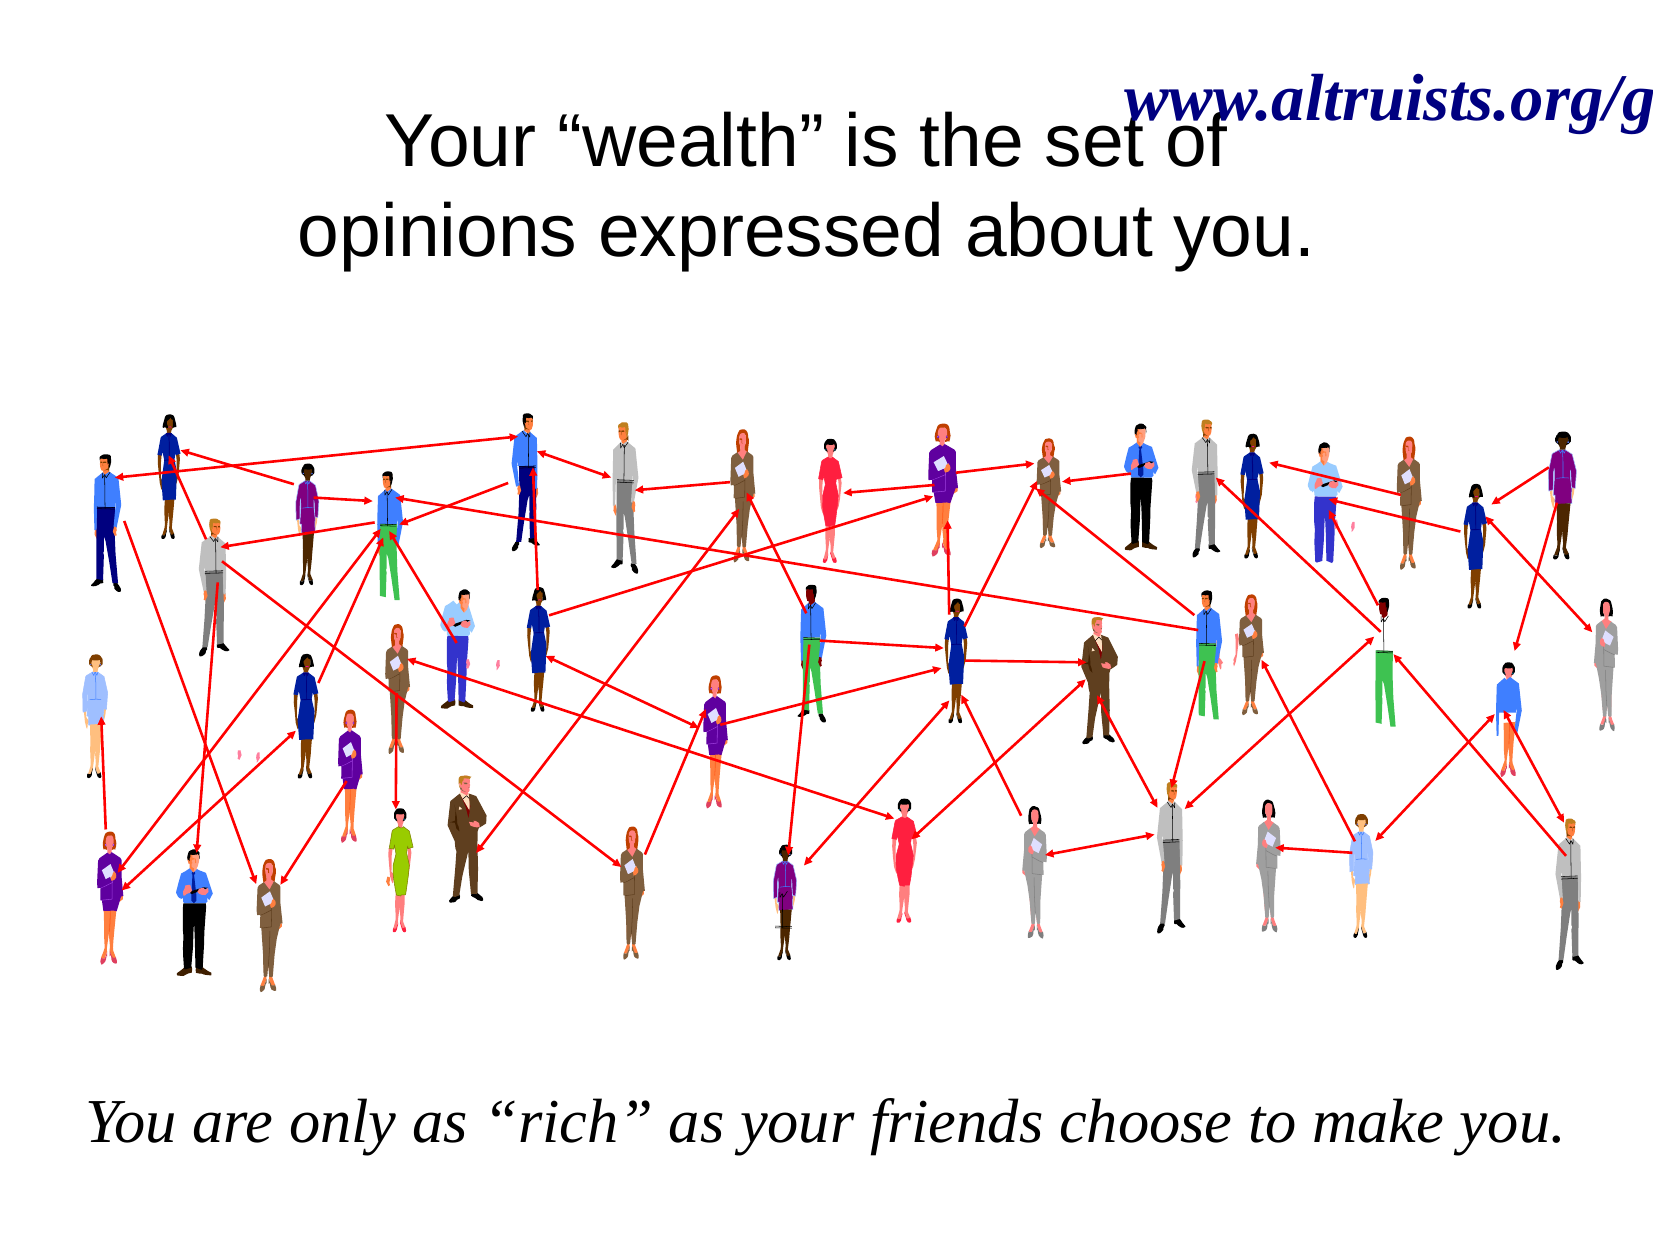

www.altruists.org/ge
# Your “wealth” is the set of opinions expressed about you.
You are only as “rich” as your friends choose to make you.